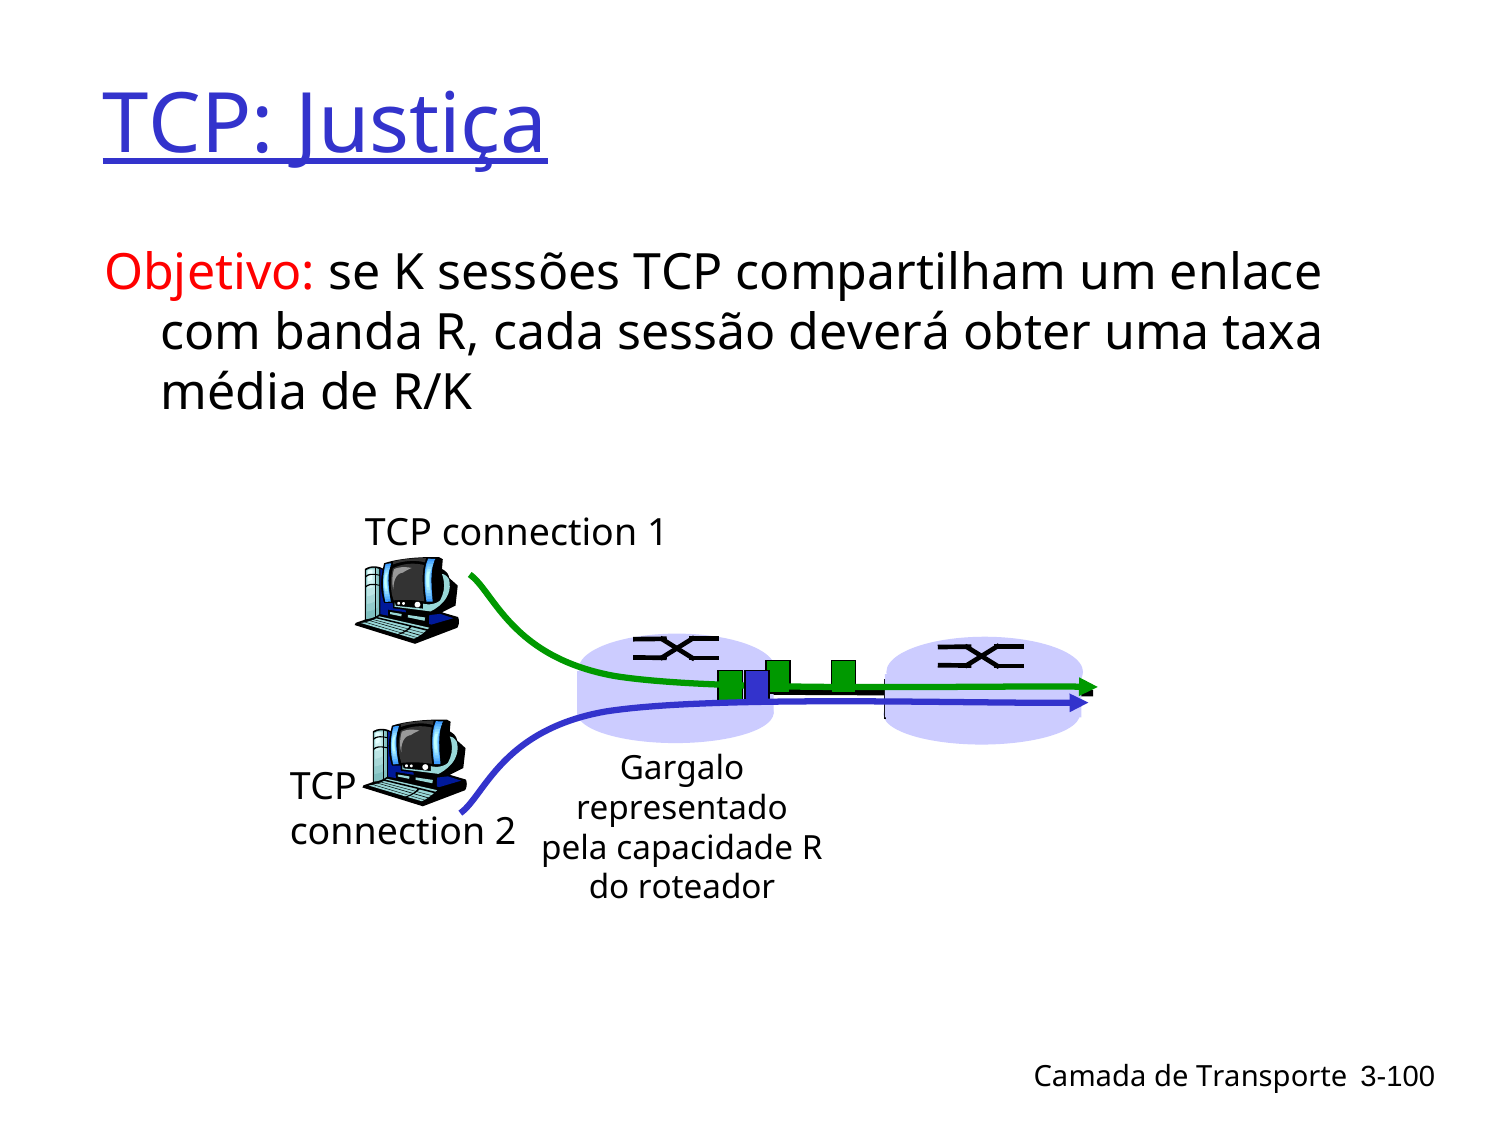

TCP: Justiça
# Objetivo: se K sessões TCP compartilham um enlace com banda R, cada sessão deverá obter uma taxa média de R/K
TCP connection 1
Gargalo
representado
pela capacidade R
do roteador
TCP
connection 2
Camada de Transporte